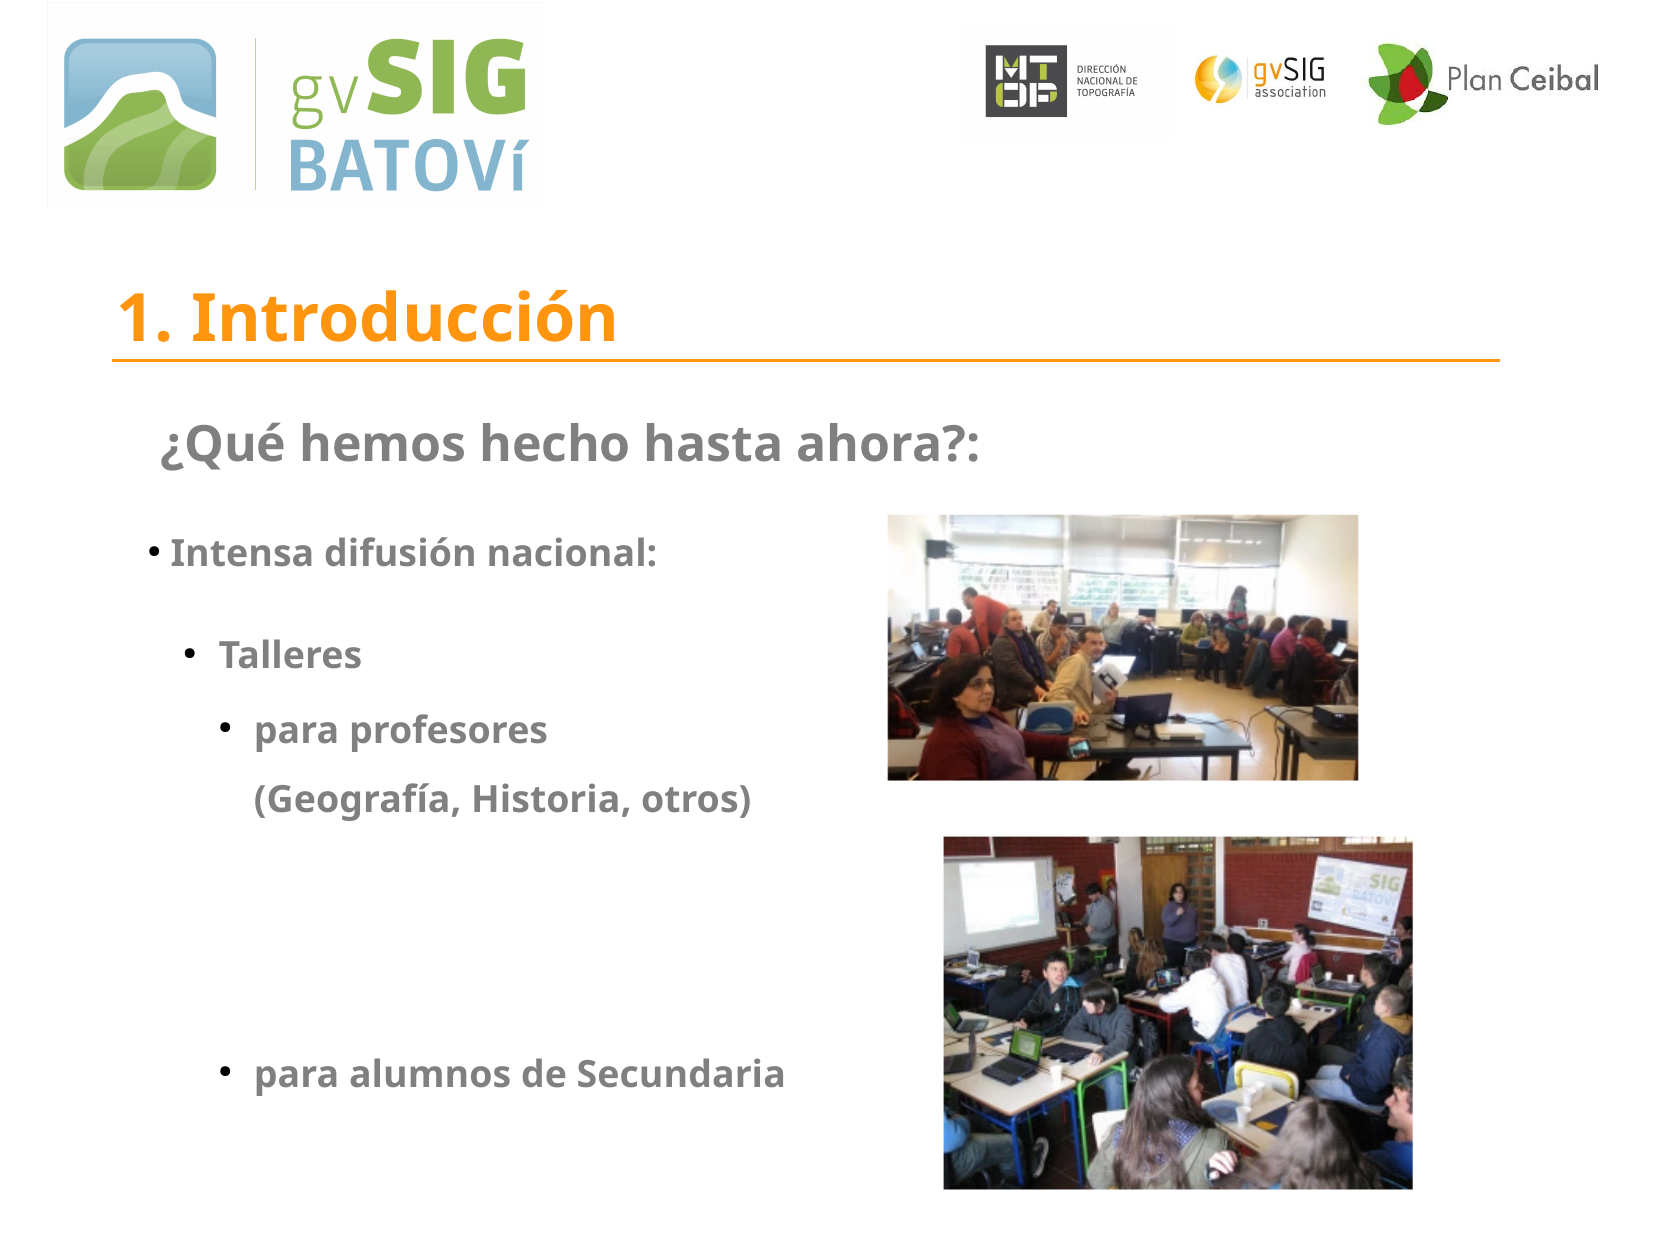

1. Introducción
# ¿Qué hemos hecho hasta ahora?:
 Intensa difusión nacional:
Talleres
para profesores
(Geografía, Historia, otros)
para alumnos de Secundaria